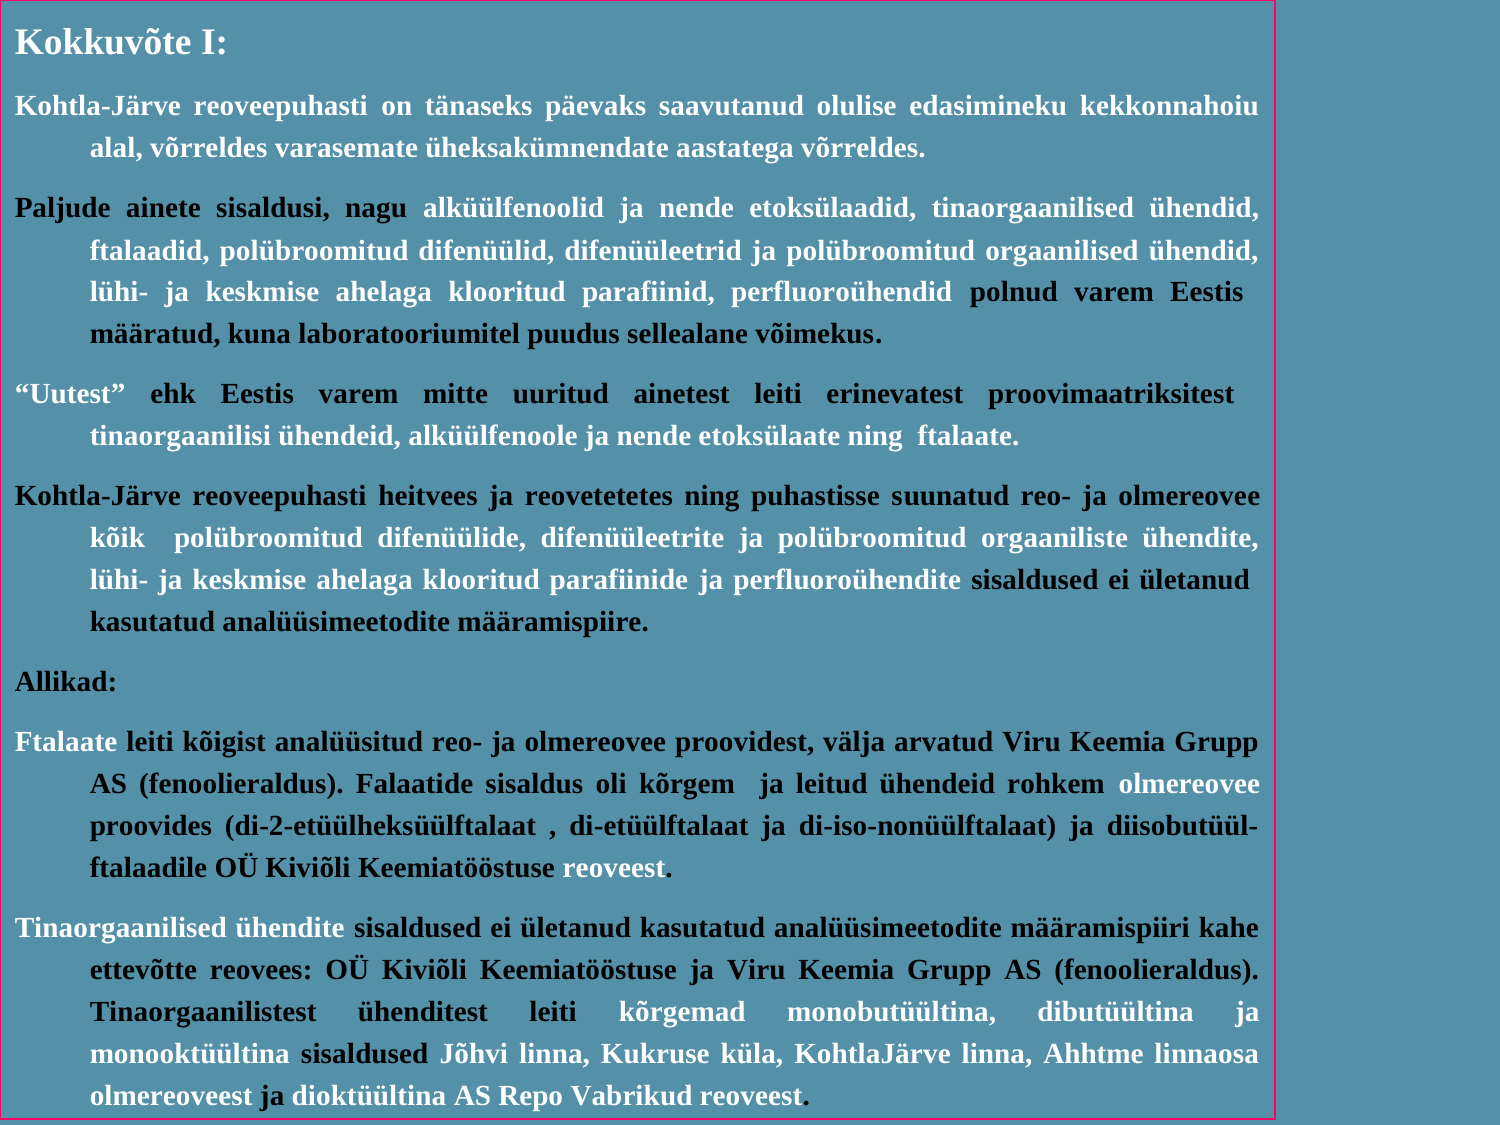

Kokkuvõte I:
Kohtla-Järve reoveepuhasti on tänaseks päevaks saavutanud olulise edasimineku kekkonnahoiu alal, võrreldes varasemate üheksakümnendate aastatega võrreldes.
Paljude ainete sisaldusi, nagu alküülfenoolid ja nende etoksülaadid, tinaorgaanilised ühendid, ftalaadid, polübroomitud difenüülid, difenüüleetrid ja polübroomitud orgaanilised ühendid, lühi- ja keskmise ahelaga klooritud parafiinid, perfluoroühendid polnud varem Eestis määratud, kuna laboratooriumitel puudus sellealane võimekus.
“Uutest” ehk Eestis varem mitte uuritud ainetest leiti erinevatest proovimaatriksitest tinaorgaanilisi ühendeid, alküülfenoole ja nende etoksülaate ning ftalaate.
Kohtla-Järve reoveepuhasti heitvees ja reovetetetes ning puhastisse suunatud reo- ja olmereovee kõik polübroomitud difenüülide, difenüüleetrite ja polübroomitud orgaaniliste ühendite, lühi- ja keskmise ahelaga klooritud parafiinide ja perfluoroühendite sisaldused ei ületanud kasutatud analüüsimeetodite määramispiire.
Allikad:
Ftalaate leiti kõigist analüüsitud reo- ja olmereovee proovidest, välja arvatud Viru Keemia Grupp AS (fenoolieraldus). Falaatide sisaldus oli kõrgem ja leitud ühendeid rohkem olmereovee proovides (di-2-etüülheksüülftalaat , di-etüülftalaat ja di-iso-nonüülftalaat) ja diisobutüül-ftalaadile OÜ Kiviõli Keemiatööstuse reoveest.
Tinaorgaanilised ühendite sisaldused ei ületanud kasutatud analüüsimeetodite määramispiiri kahe ettevõtte reovees: OÜ Kiviõli Keemiatööstuse ja Viru Keemia Grupp AS (fenoolieraldus). Tinaorgaanilistest ühenditest leiti kõrgemad monobutüültina, dibutüültina ja monooktüültina sisaldused Jõhvi linna, Kukruse küla, KohtlaJärve linna, Ahhtme linnaosa olmereoveest ja dioktüültina AS Repo Vabrikud reoveest.